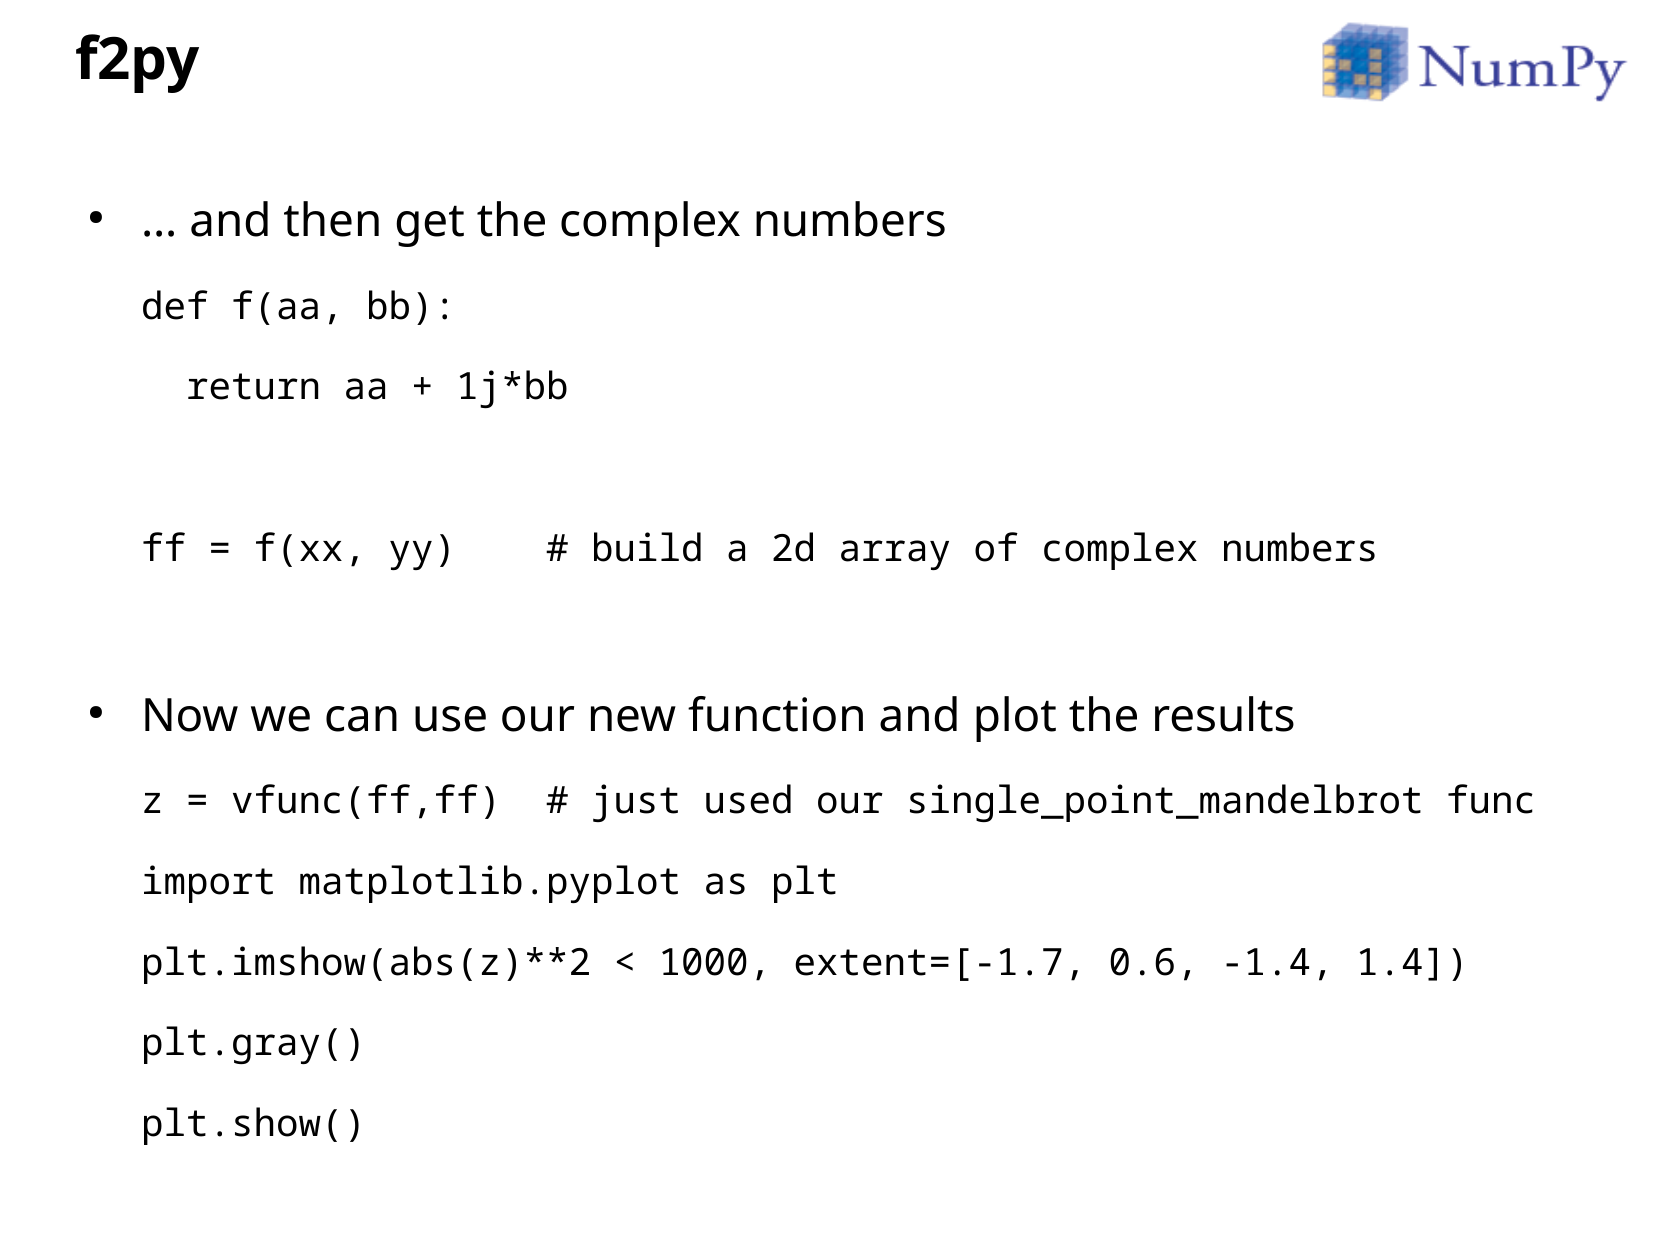

# f2py
… and then get the complex numbers
def f(aa, bb):
 return aa + 1j*bb
ff = f(xx, yy) # build a 2d array of complex numbers
Now we can use our new function and plot the results
z = vfunc(ff,ff) # just used our single_point_mandelbrot func
import matplotlib.pyplot as plt
plt.imshow(abs(z)**2 < 1000, extent=[-1.7, 0.6, -1.4, 1.4])
plt.gray()
plt.show()